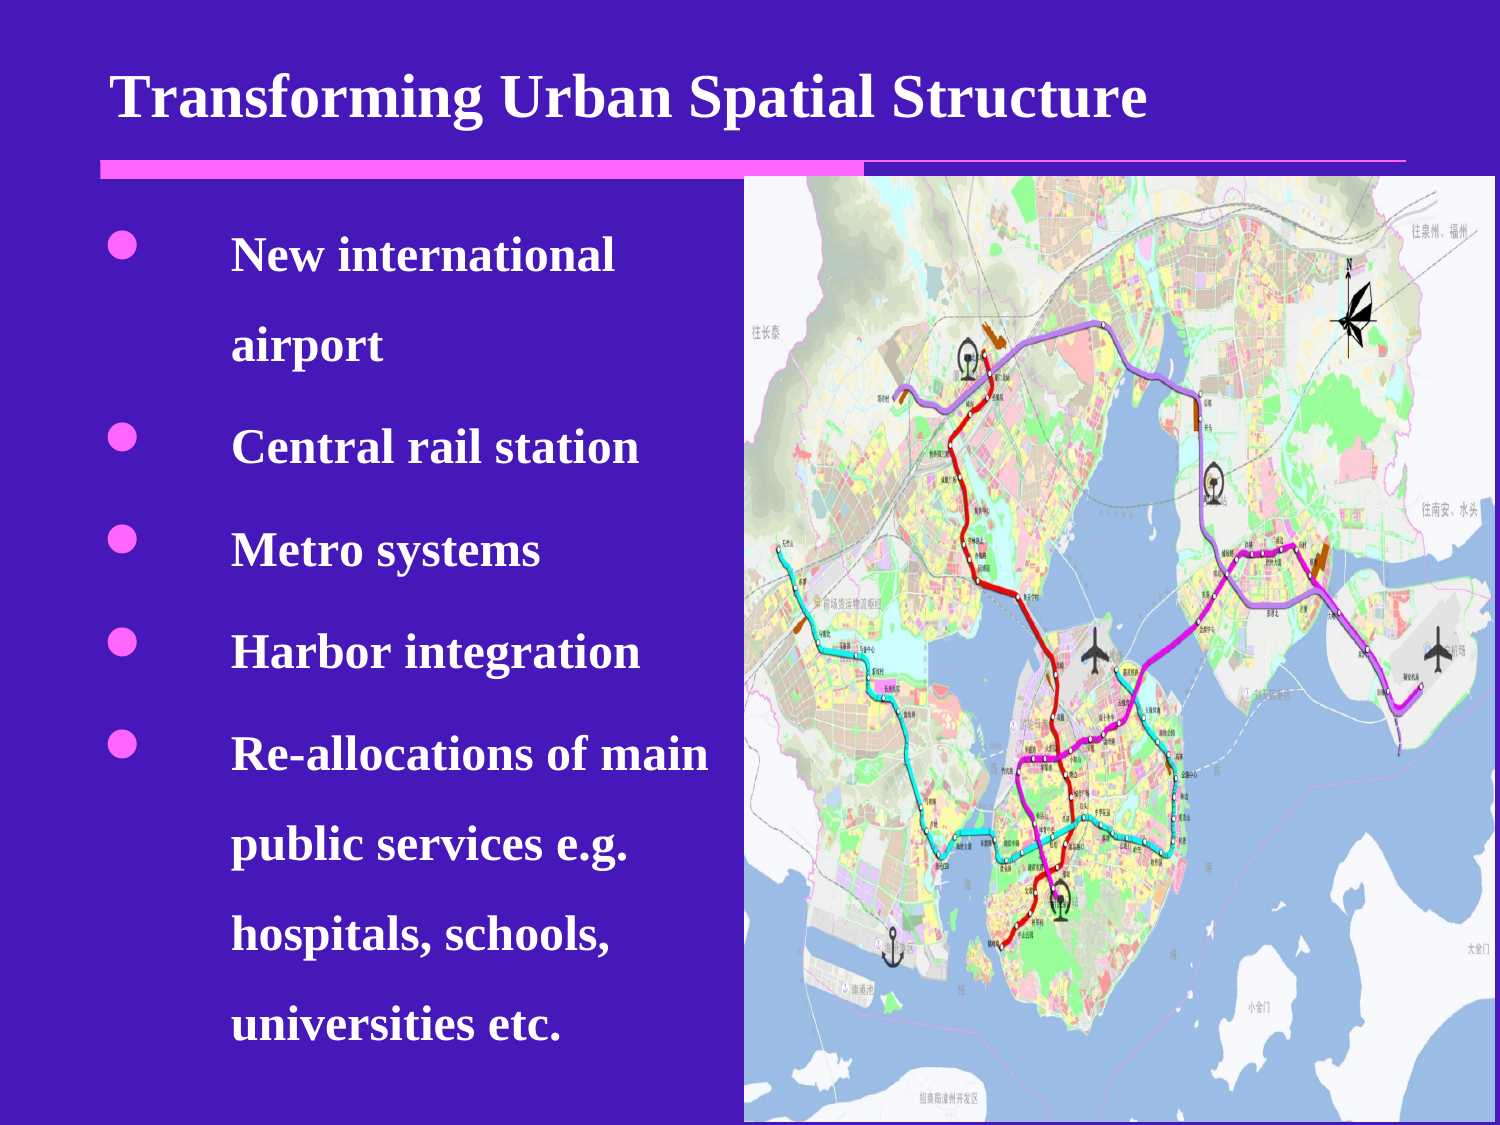

# Transforming Urban Spatial Structure
New international airport
Central rail station
Metro systems
Harbor integration
Re-allocations of main public services e.g. hospitals, schools, universities etc.